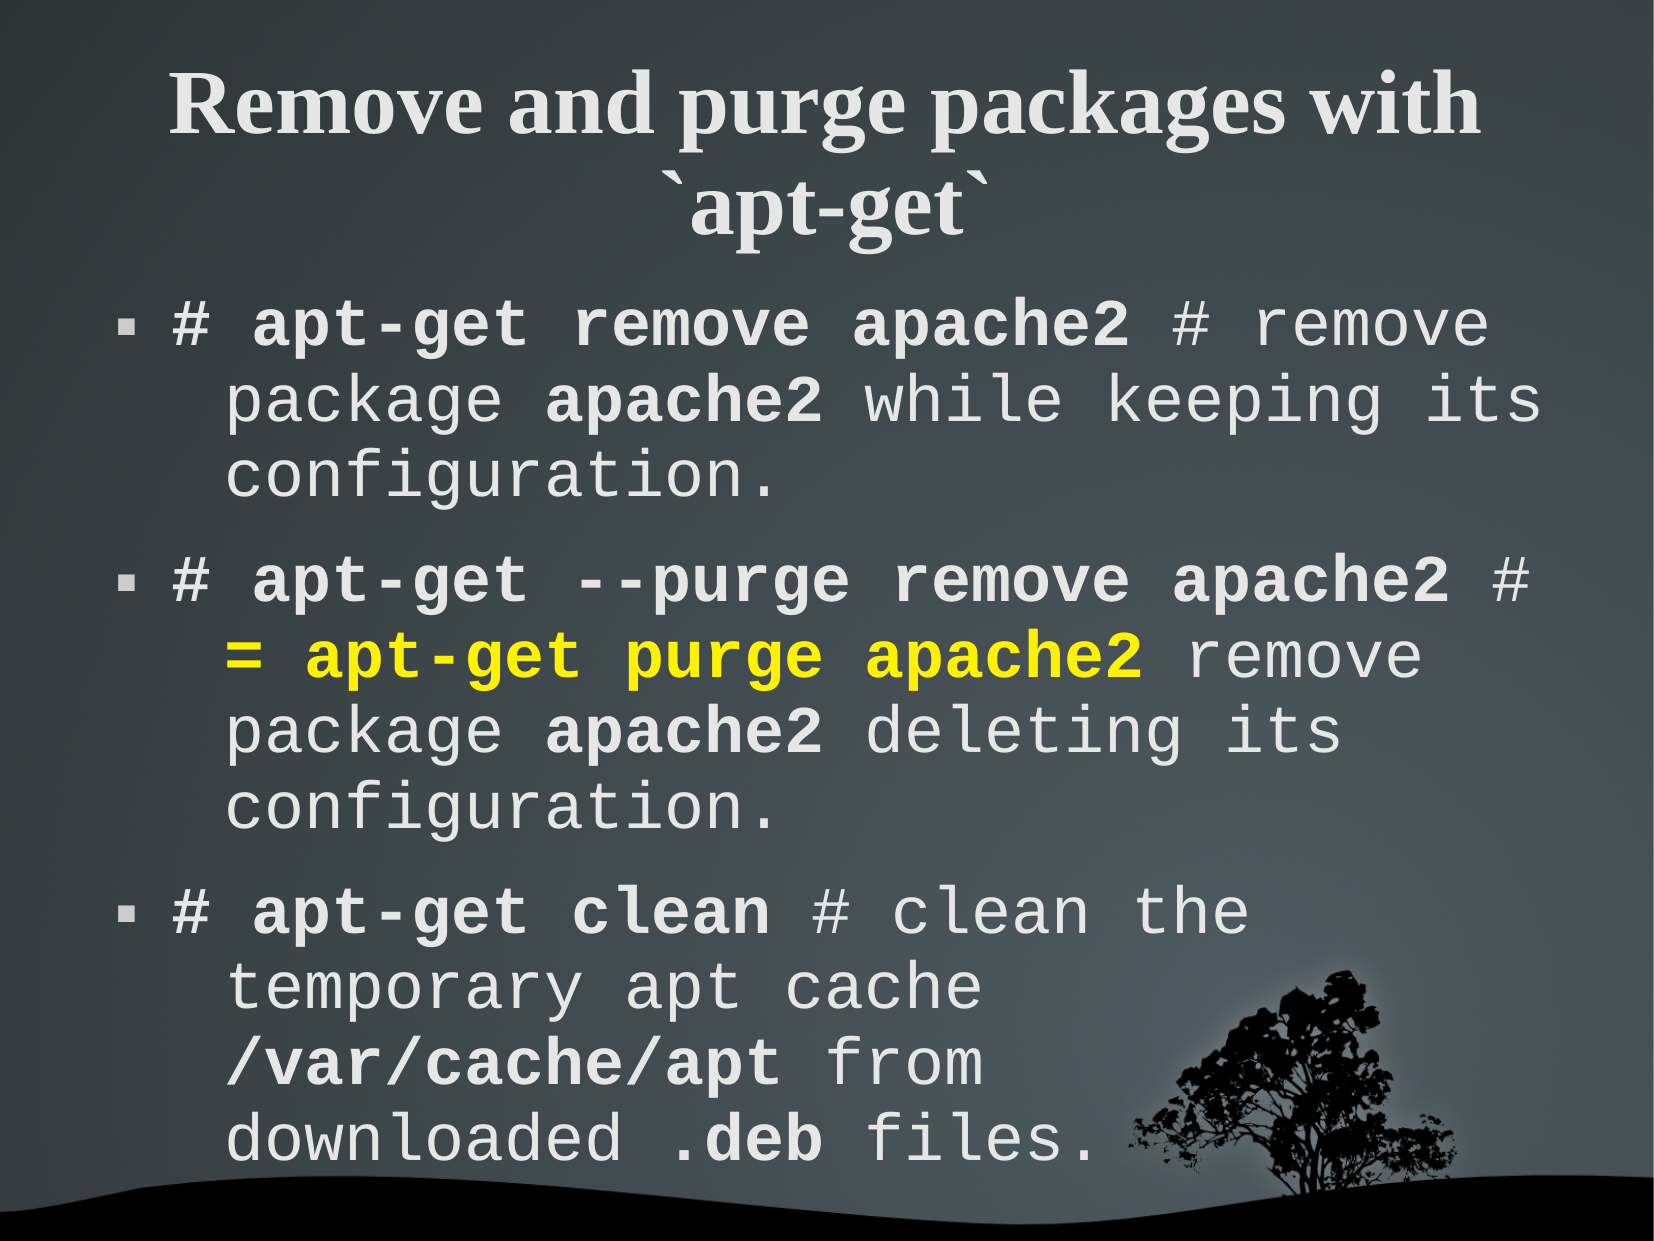

Remove and purge packages with `apt-get`
# # apt-get remove apache2 # remove package apache2 while keeping its configuration.
# apt-get --purge remove apache2 # = apt-get purge apache2 remove package apache2 deleting its configuration.
# apt-get clean # clean the temporary apt cache /var/cache/apt from downloaded .deb files.